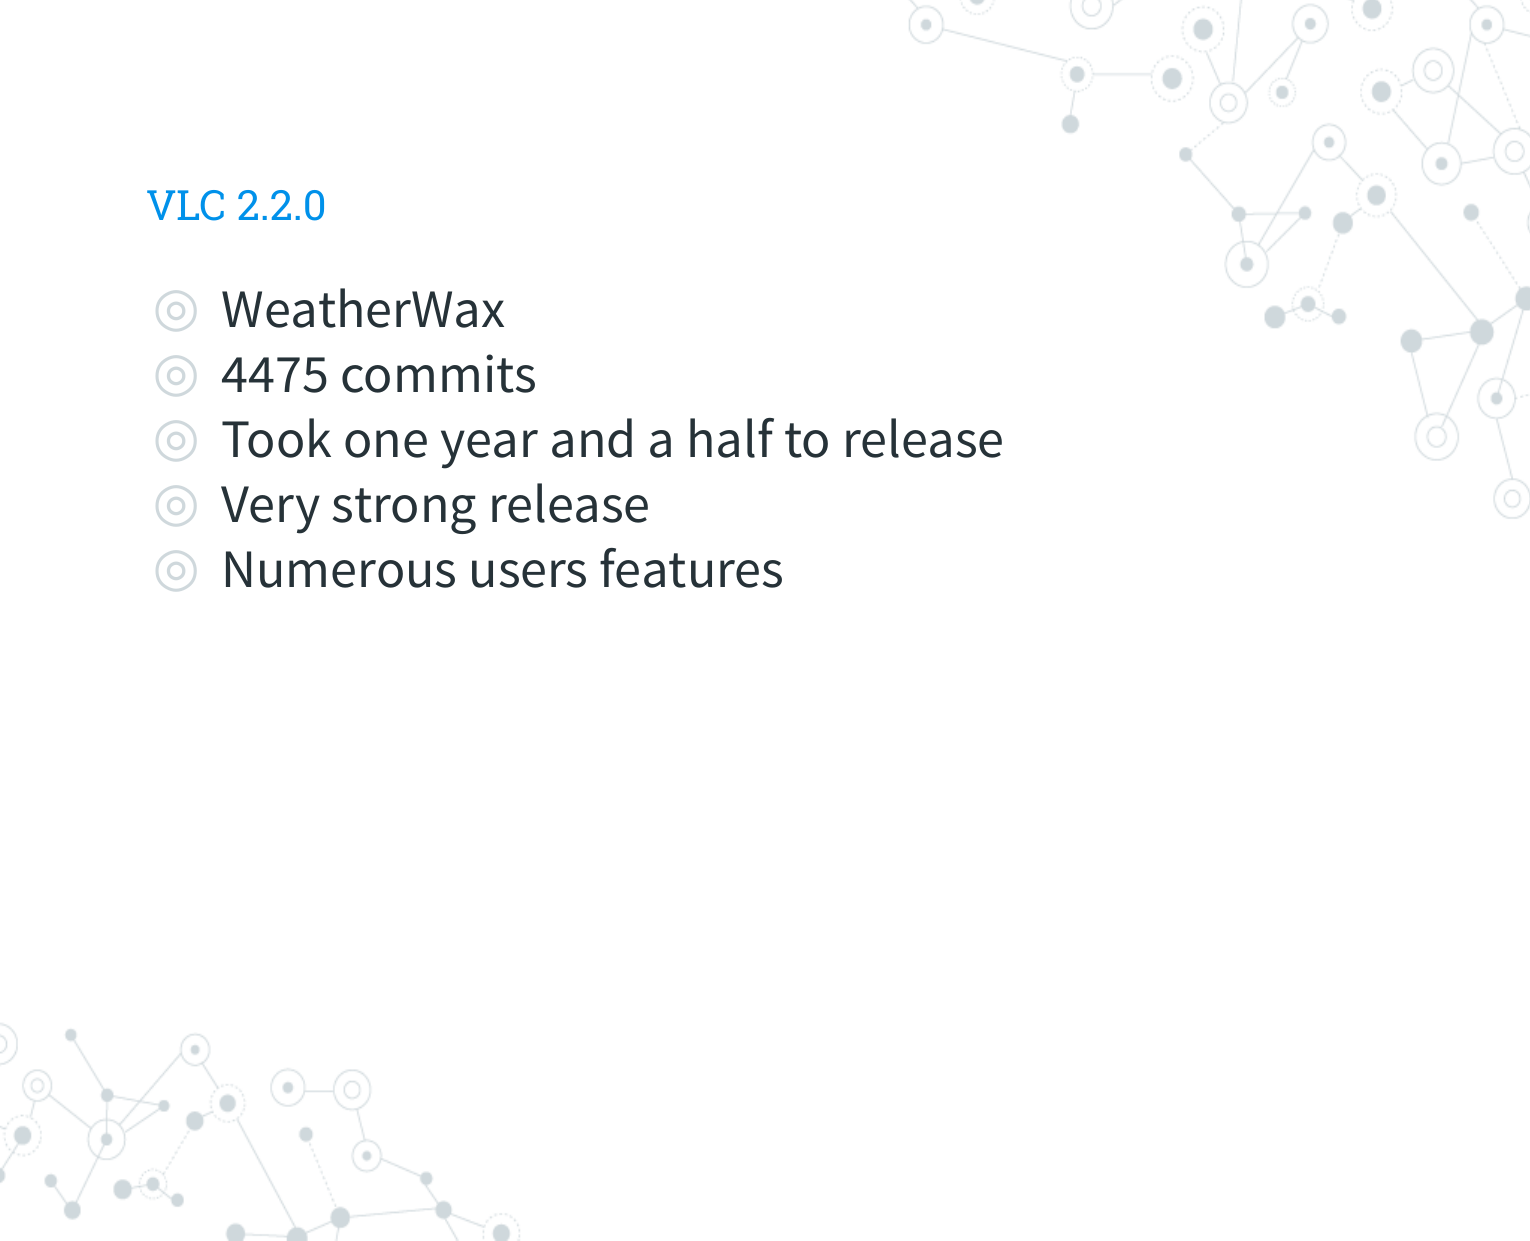

# VLC 2.2.0
WeatherWax
4475 commits
Took one year and a half to release
Very strong release
Numerous users features